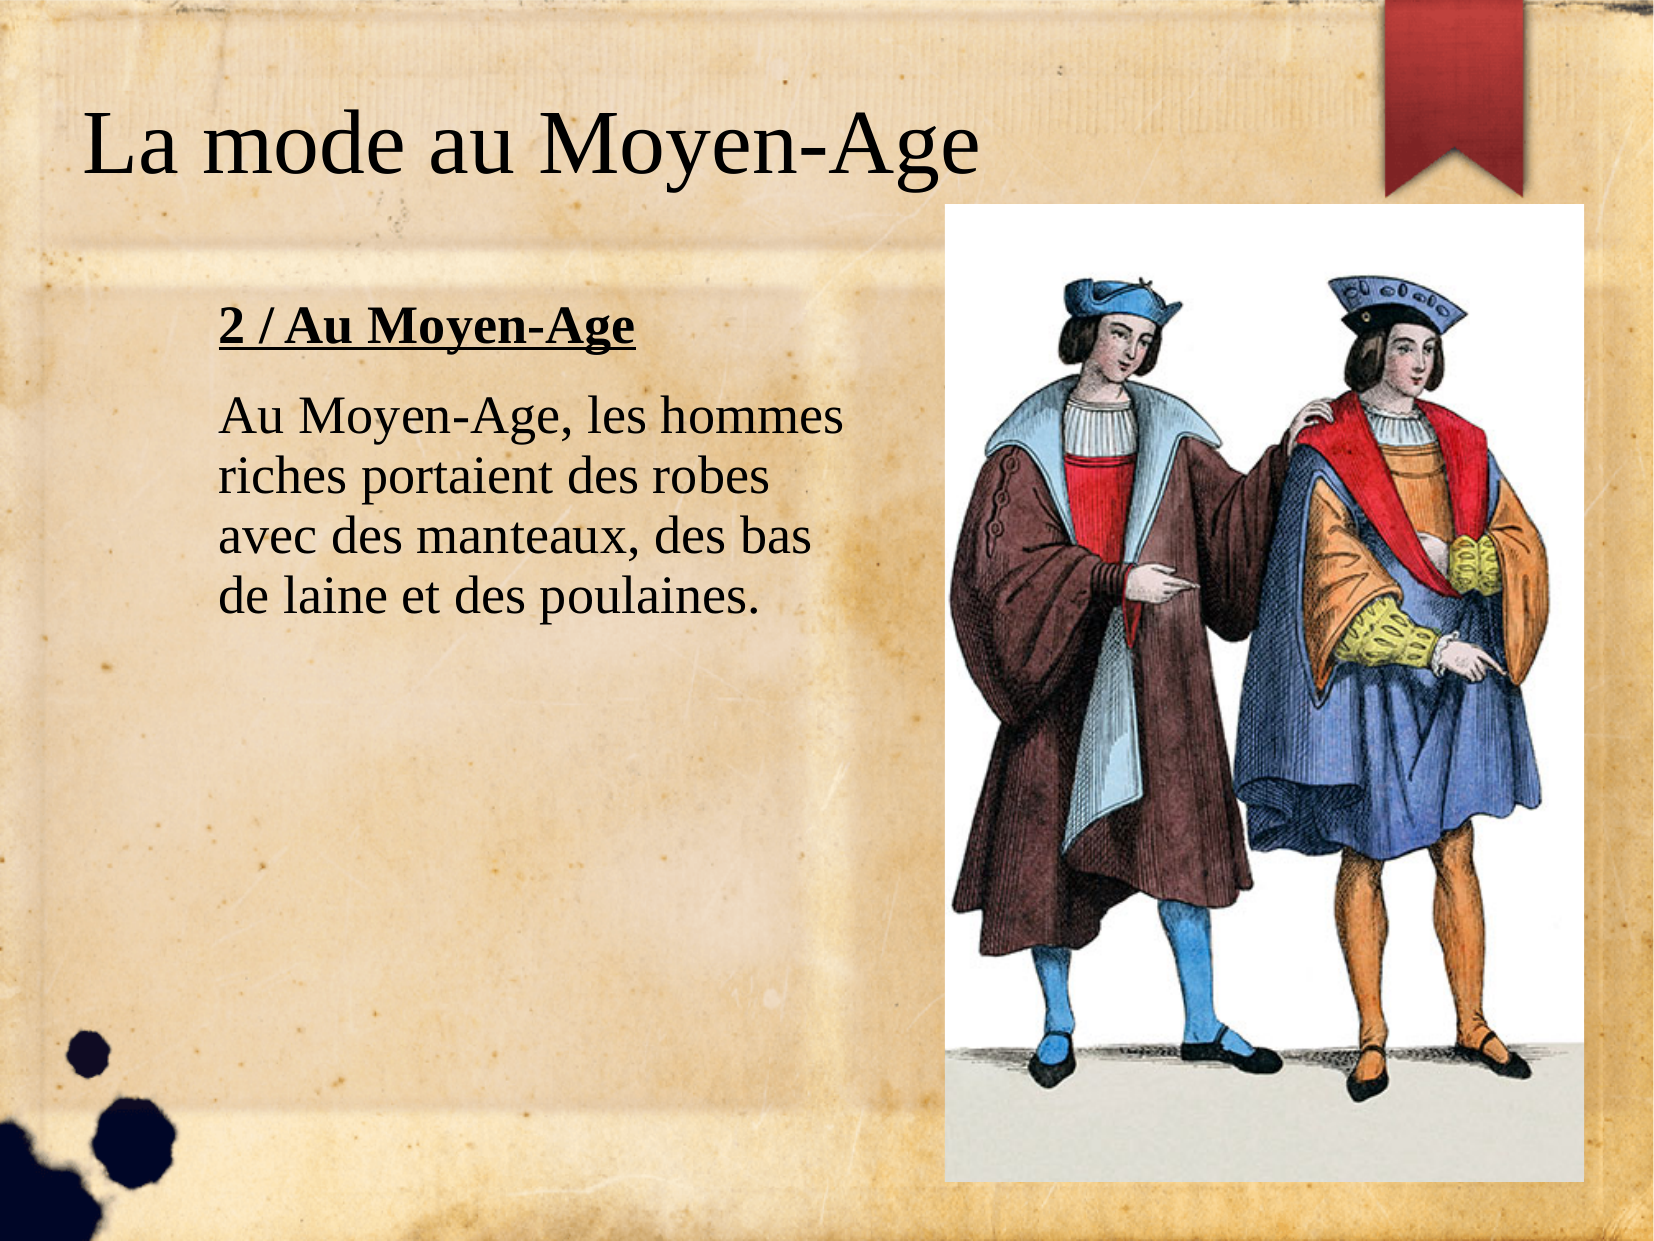

# La mode au Moyen-Age
2 / Au Moyen-Age
Au Moyen-Age, les hommes riches portaient des robes avec des manteaux, des bas de laine et des poulaines.